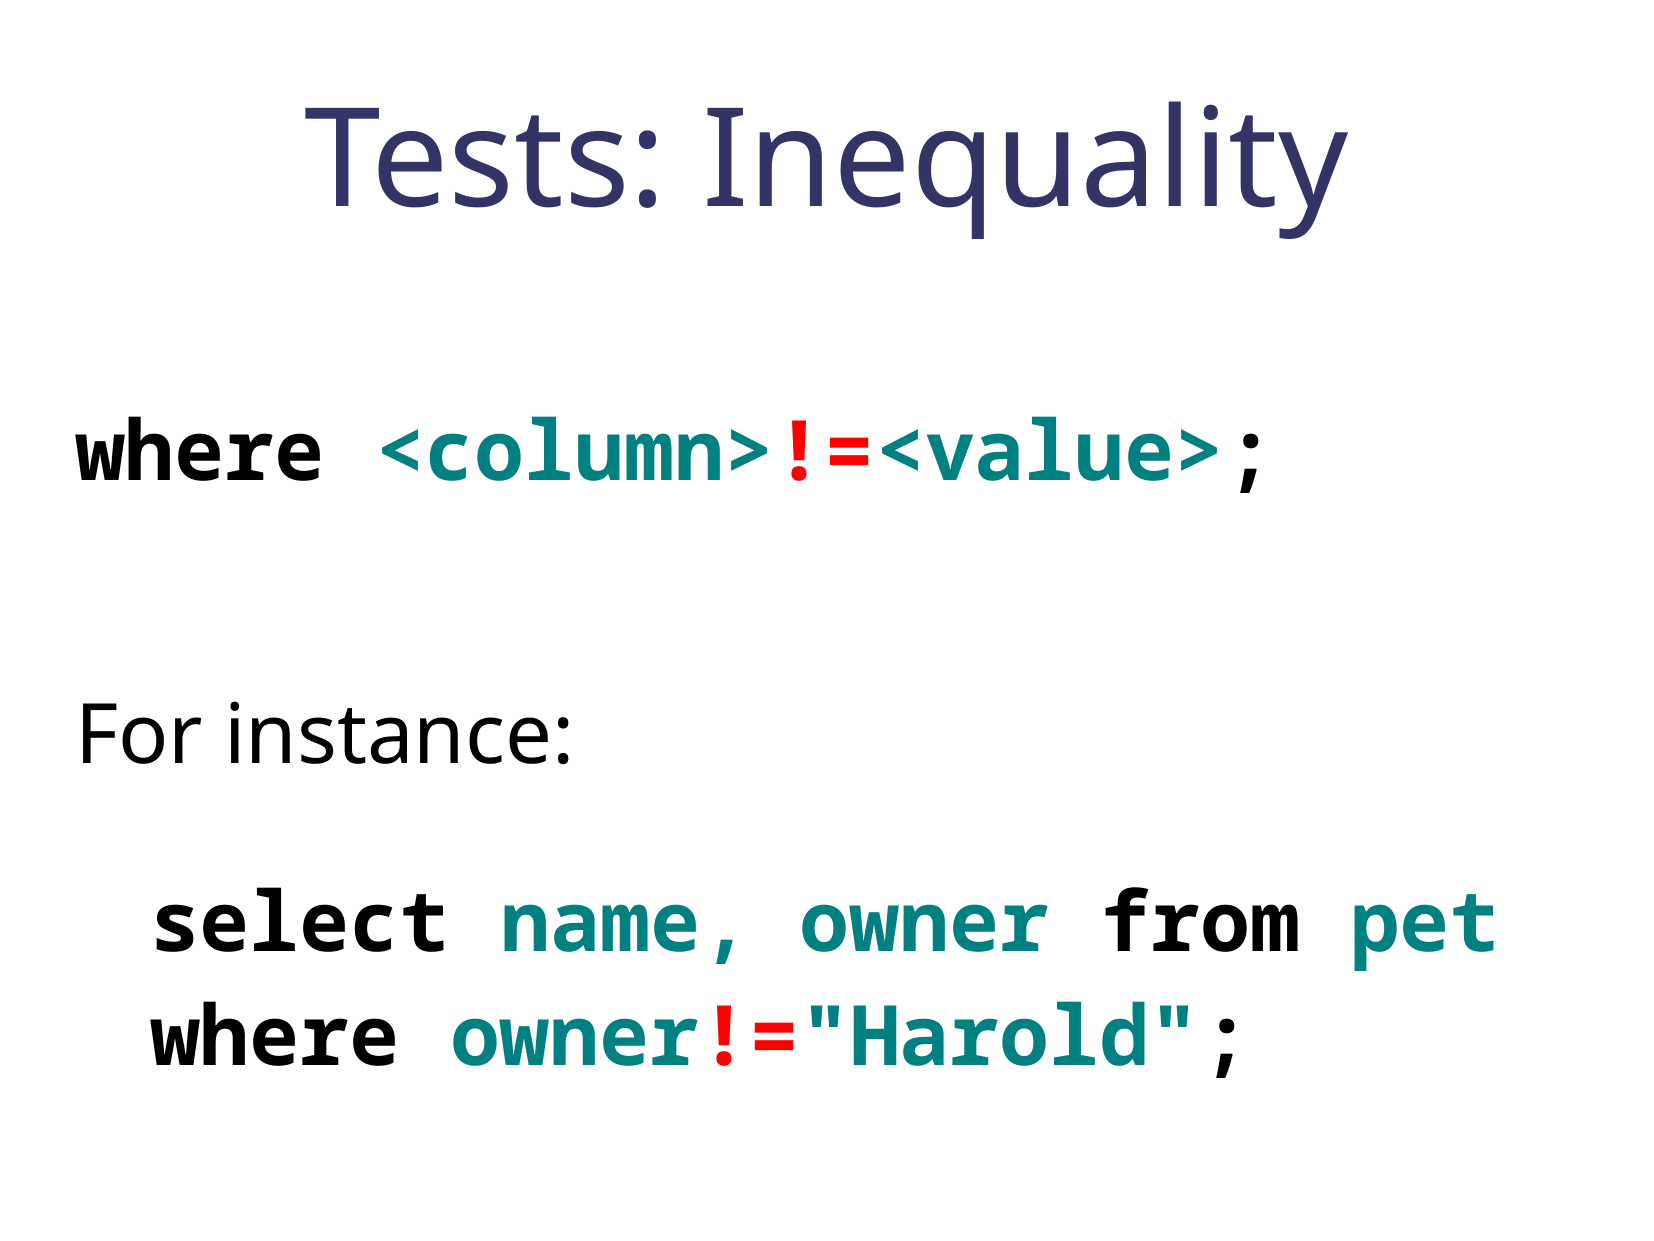

# Tests: Inequality
where <column>!=<value>;
For instance:
select name, owner from pet
where owner!="Harold";